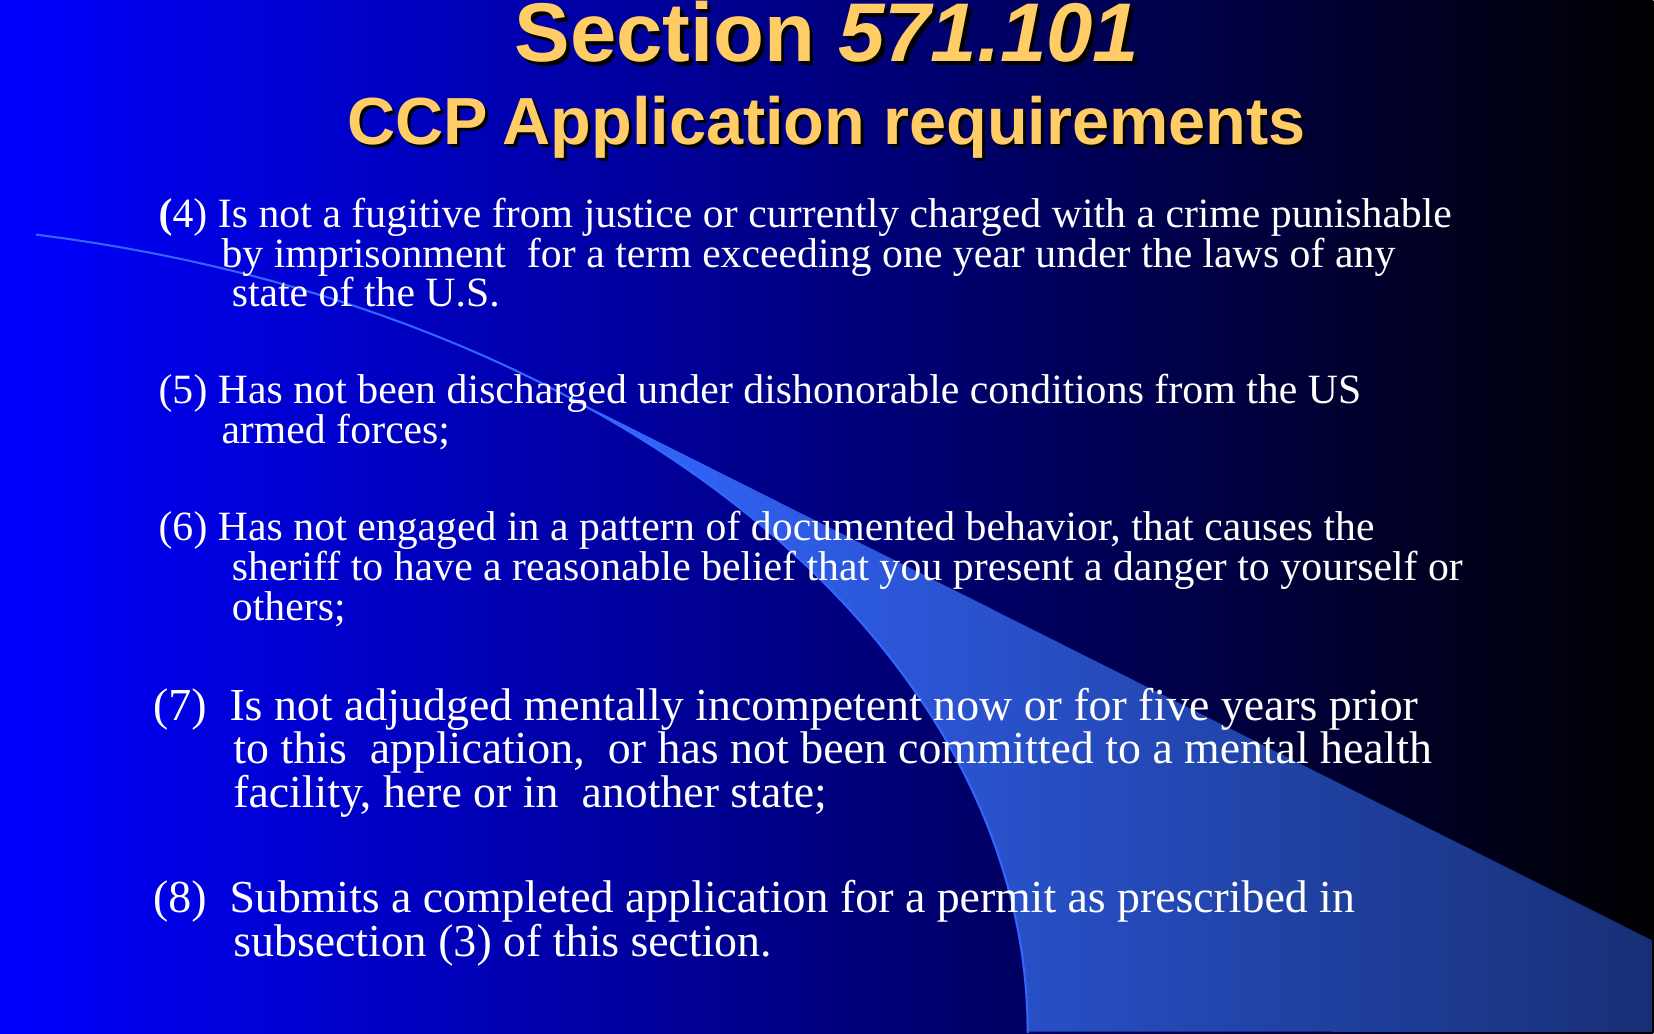

# Section 571.101 CCP Application requirements
 (4) Is not a fugitive from justice or currently charged with a crime punishable by imprisonment for a term exceeding one year under the laws of any state of the U.S.
 (5) Has not been discharged under dishonorable conditions from the US armed forces;
 (6) Has not engaged in a pattern of documented behavior, that causes the sheriff to have a reasonable belief that you present a danger to yourself or others;
 (7) Is not adjudged mentally incompetent now or for five years prior to this application, or has not been committed to a mental health facility, here or in another state;
 (8) Submits a completed application for a permit as prescribed in subsection (3) of this section.